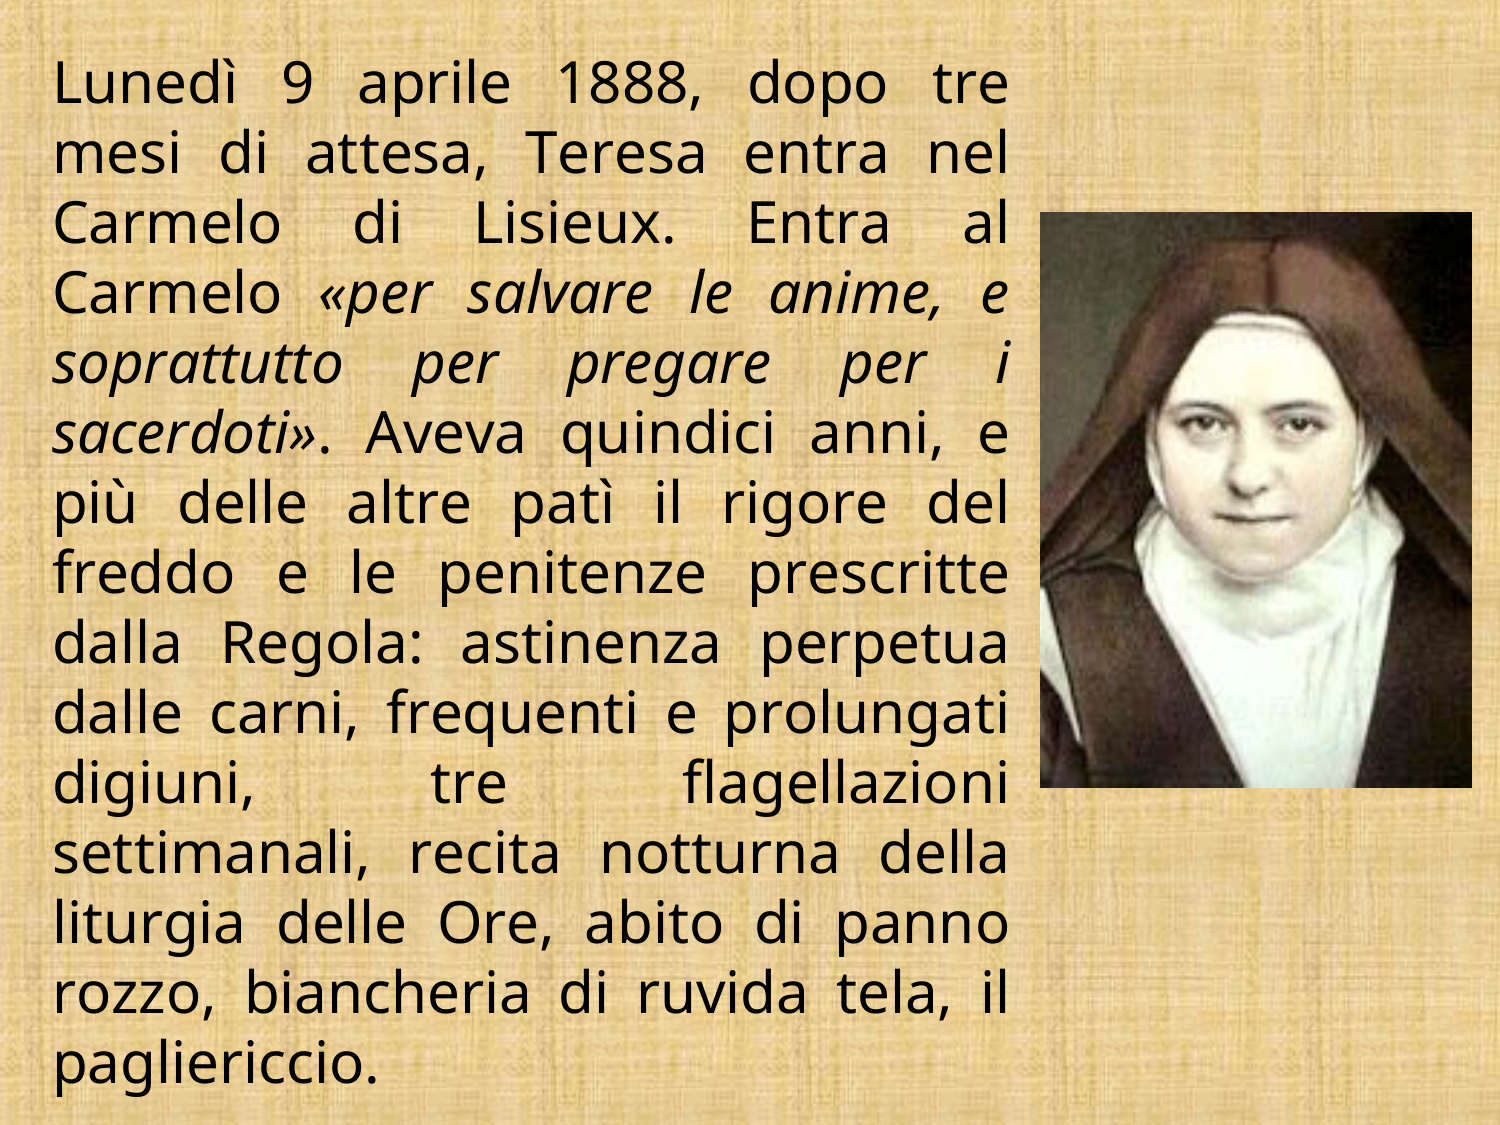

Lunedì 9 aprile 1888, dopo tre mesi di attesa, Teresa entra nel Carmelo di Lisieux. Entra al Carmelo «per salvare le anime, e soprattutto per pregare per i sacerdoti». Aveva quindici anni, e più delle altre patì il rigore del freddo e le penitenze prescritte dalla Regola: astinenza perpetua dalle carni, frequenti e prolungati digiuni, tre flagellazioni settimanali, recita notturna della liturgia delle Ore, abito di panno rozzo, biancheria di ruvida tela, il pagliericcio.